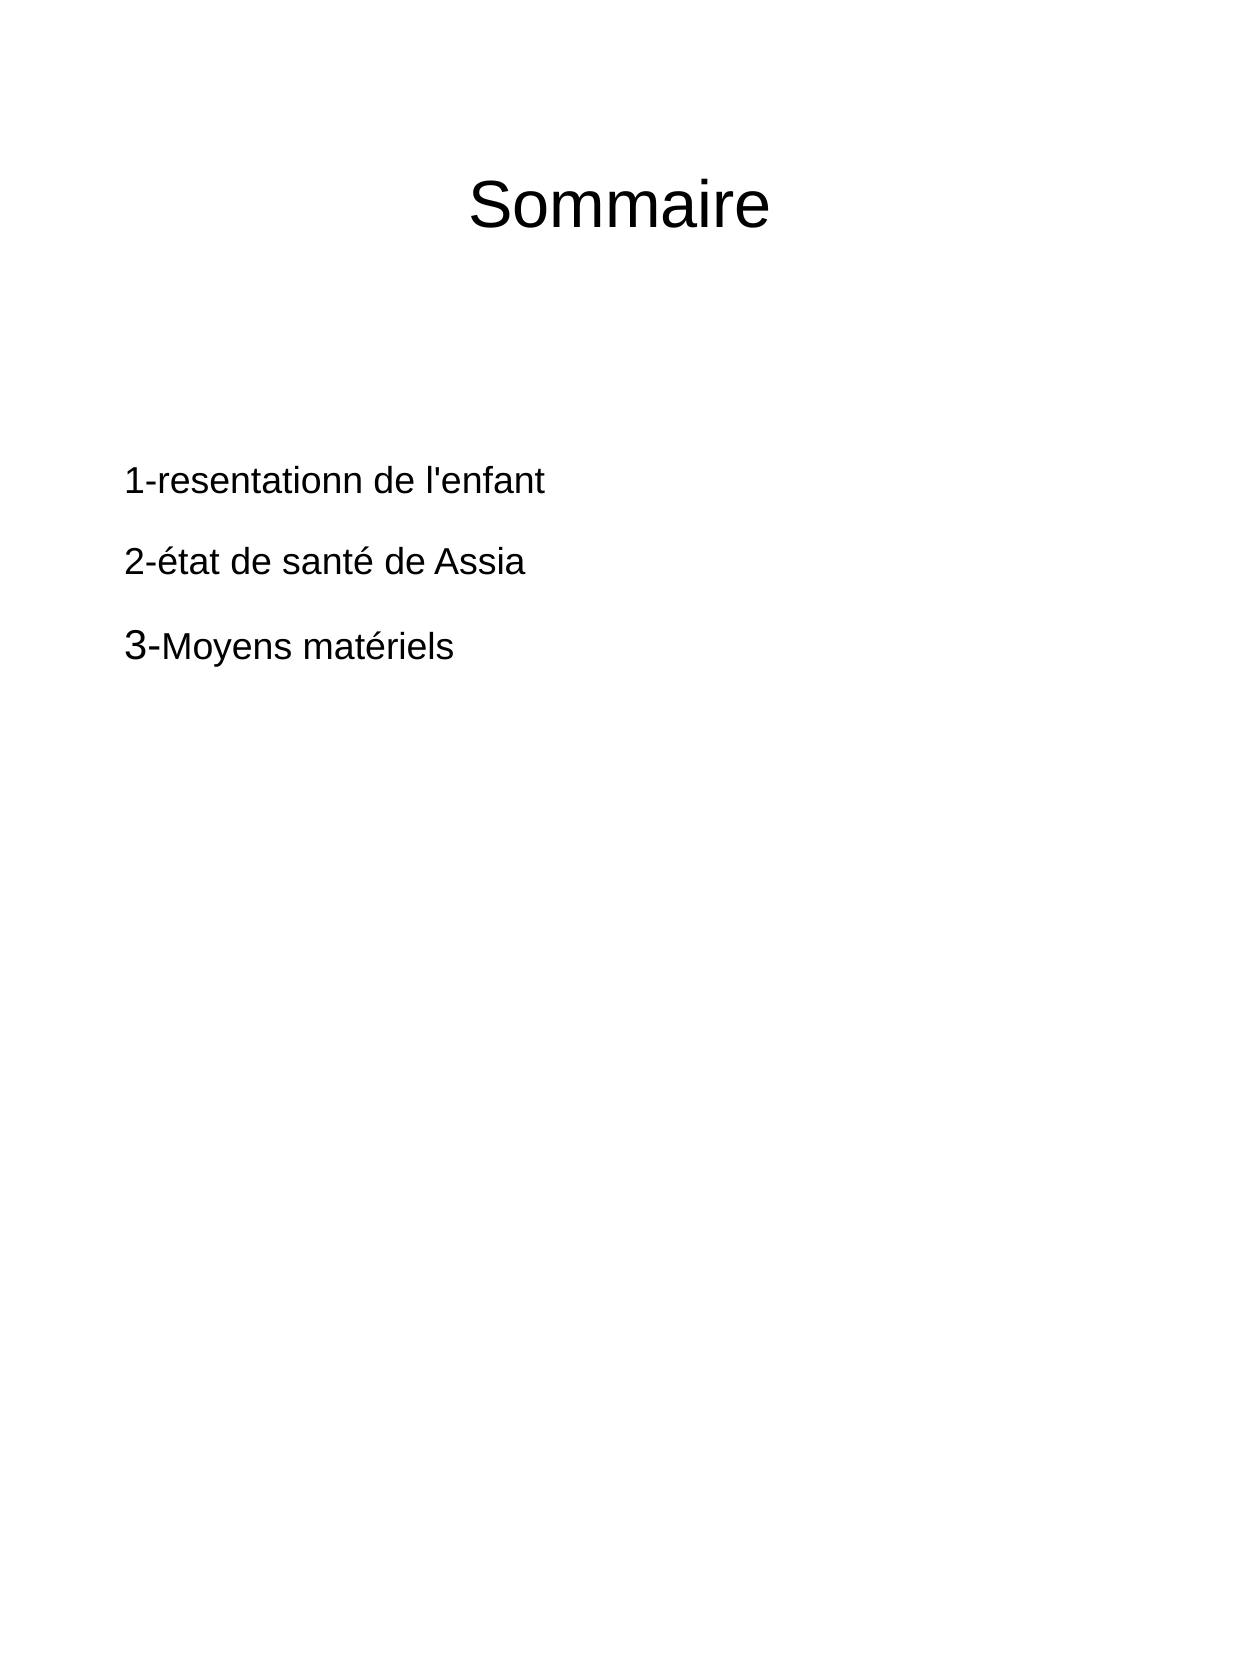

# Sommaire
1-resentationn de l'enfant
2-état de santé de Assia
3-Moyens matériels